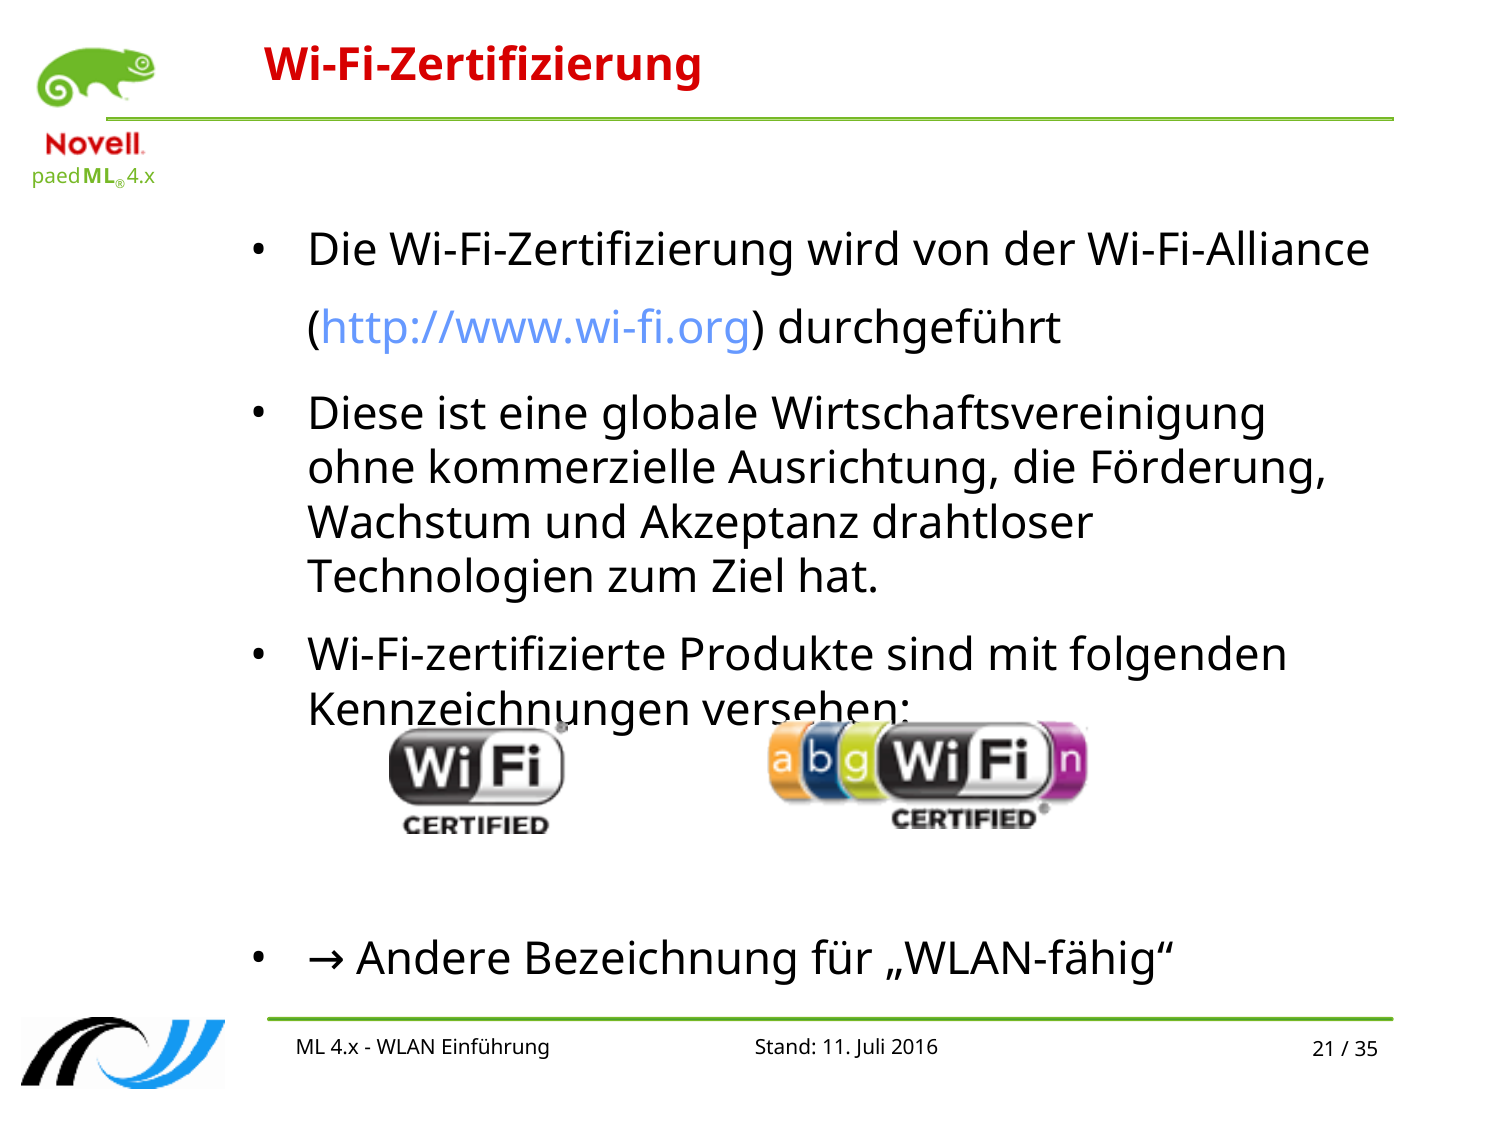

# Wi-Fi-Zertifizierung
Die Wi-Fi-Zertifizierung wird von der Wi-Fi-Alliance
(http://www.wi-fi.org) durchgeführt
Diese ist eine globale Wirtschaftsvereinigung ohne kommerzielle Ausrichtung, die Förderung, Wachstum und Akzeptanz drahtloser Technologien zum Ziel hat.
Wi-Fi-zertifizierte Produkte sind mit folgenden Kennzeichnungen versehen:
→ Andere Bezeichnung für „WLAN-fähig“
ML 4.x - WLAN Einführung
11. Juli 2016
21